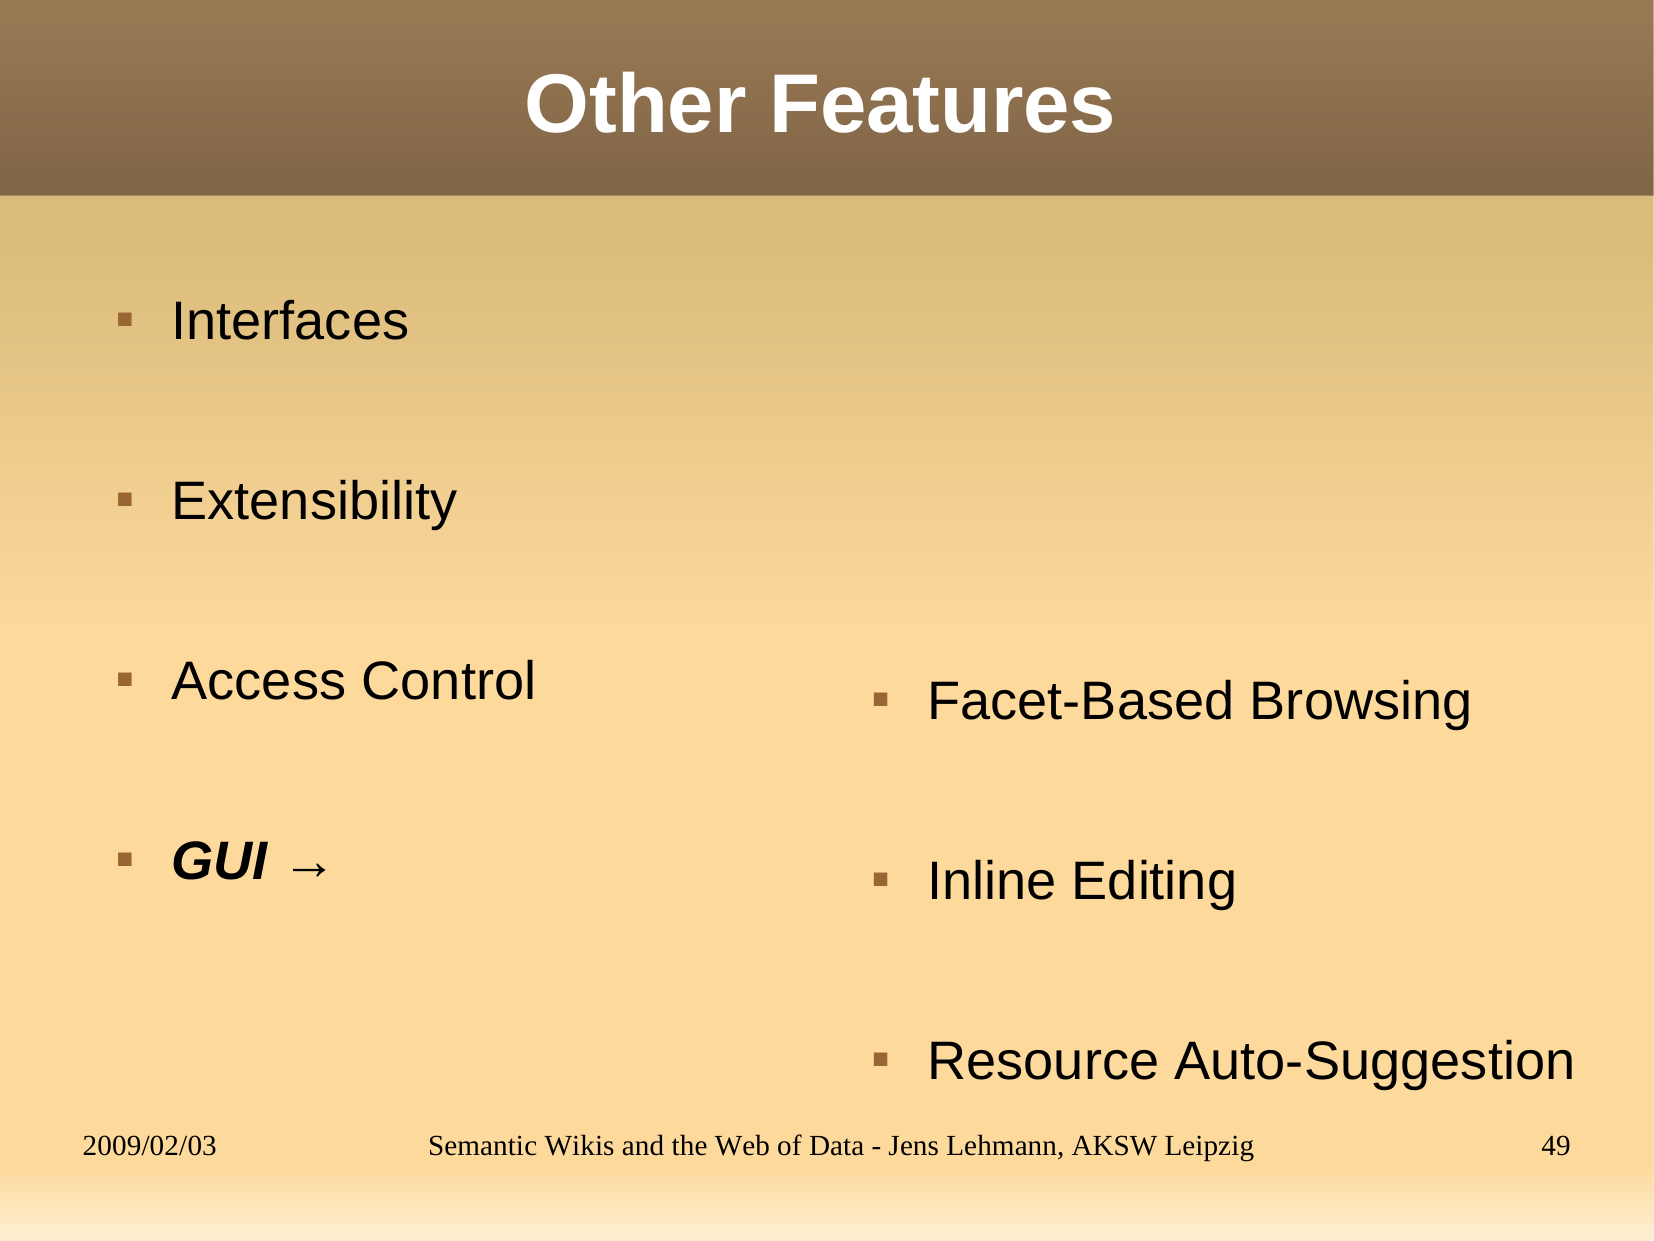

# Other Features
Interfaces
Extensibility
Access Control
GUI →
Facet-Based Browsing
Inline Editing
Resource Auto-Suggestion
2009/02/03
Semantic Wikis and the Web of Data - Jens Lehmann, AKSW Leipzig
49